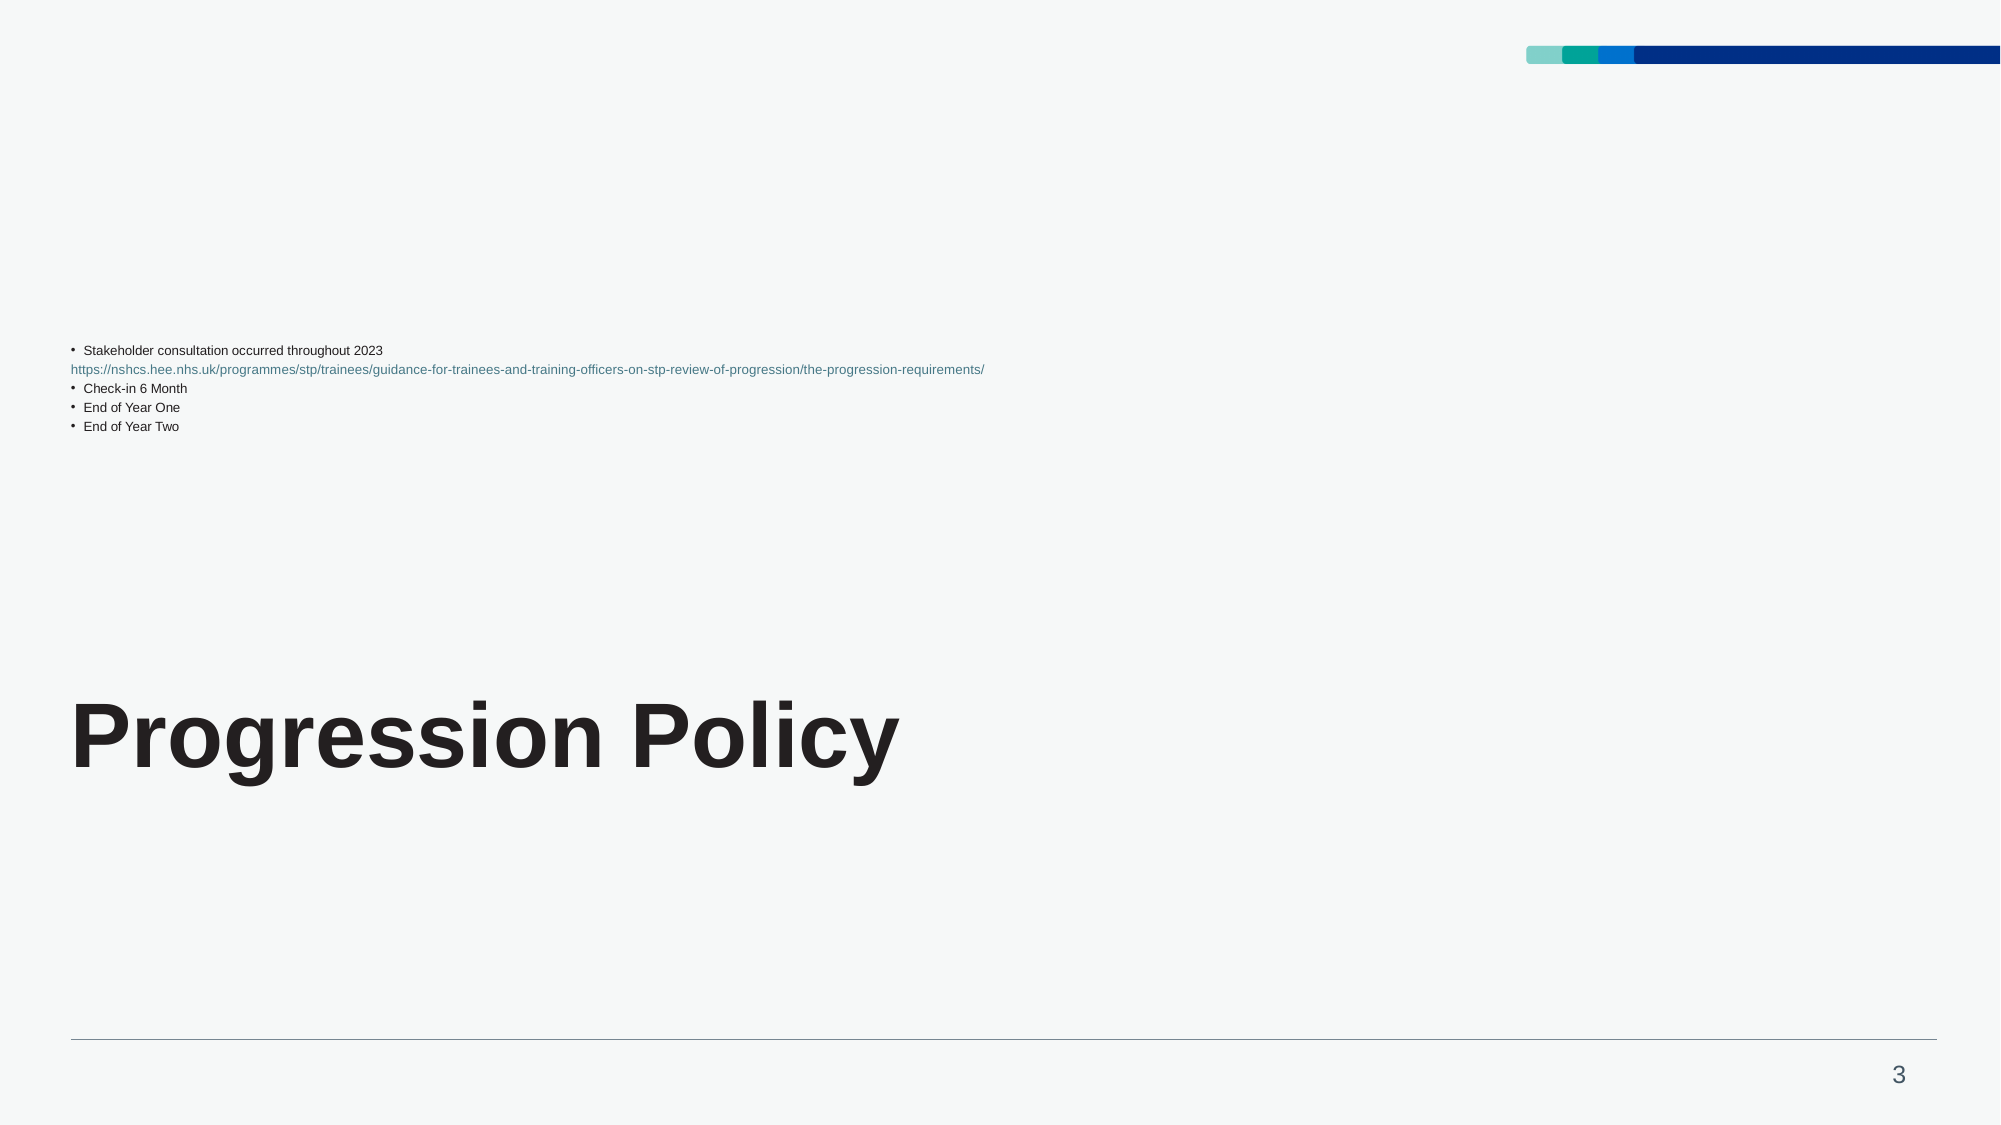

# Stakeholder consultation occurred throughout 2023
https://nshcs.hee.nhs.uk/programmes/stp/trainees/guidance-for-trainees-and-training-officers-on-stp-review-of-progression/the-progression-requirements/
Check-in 6 Month
End of Year One
End of Year Two
Progression Policy